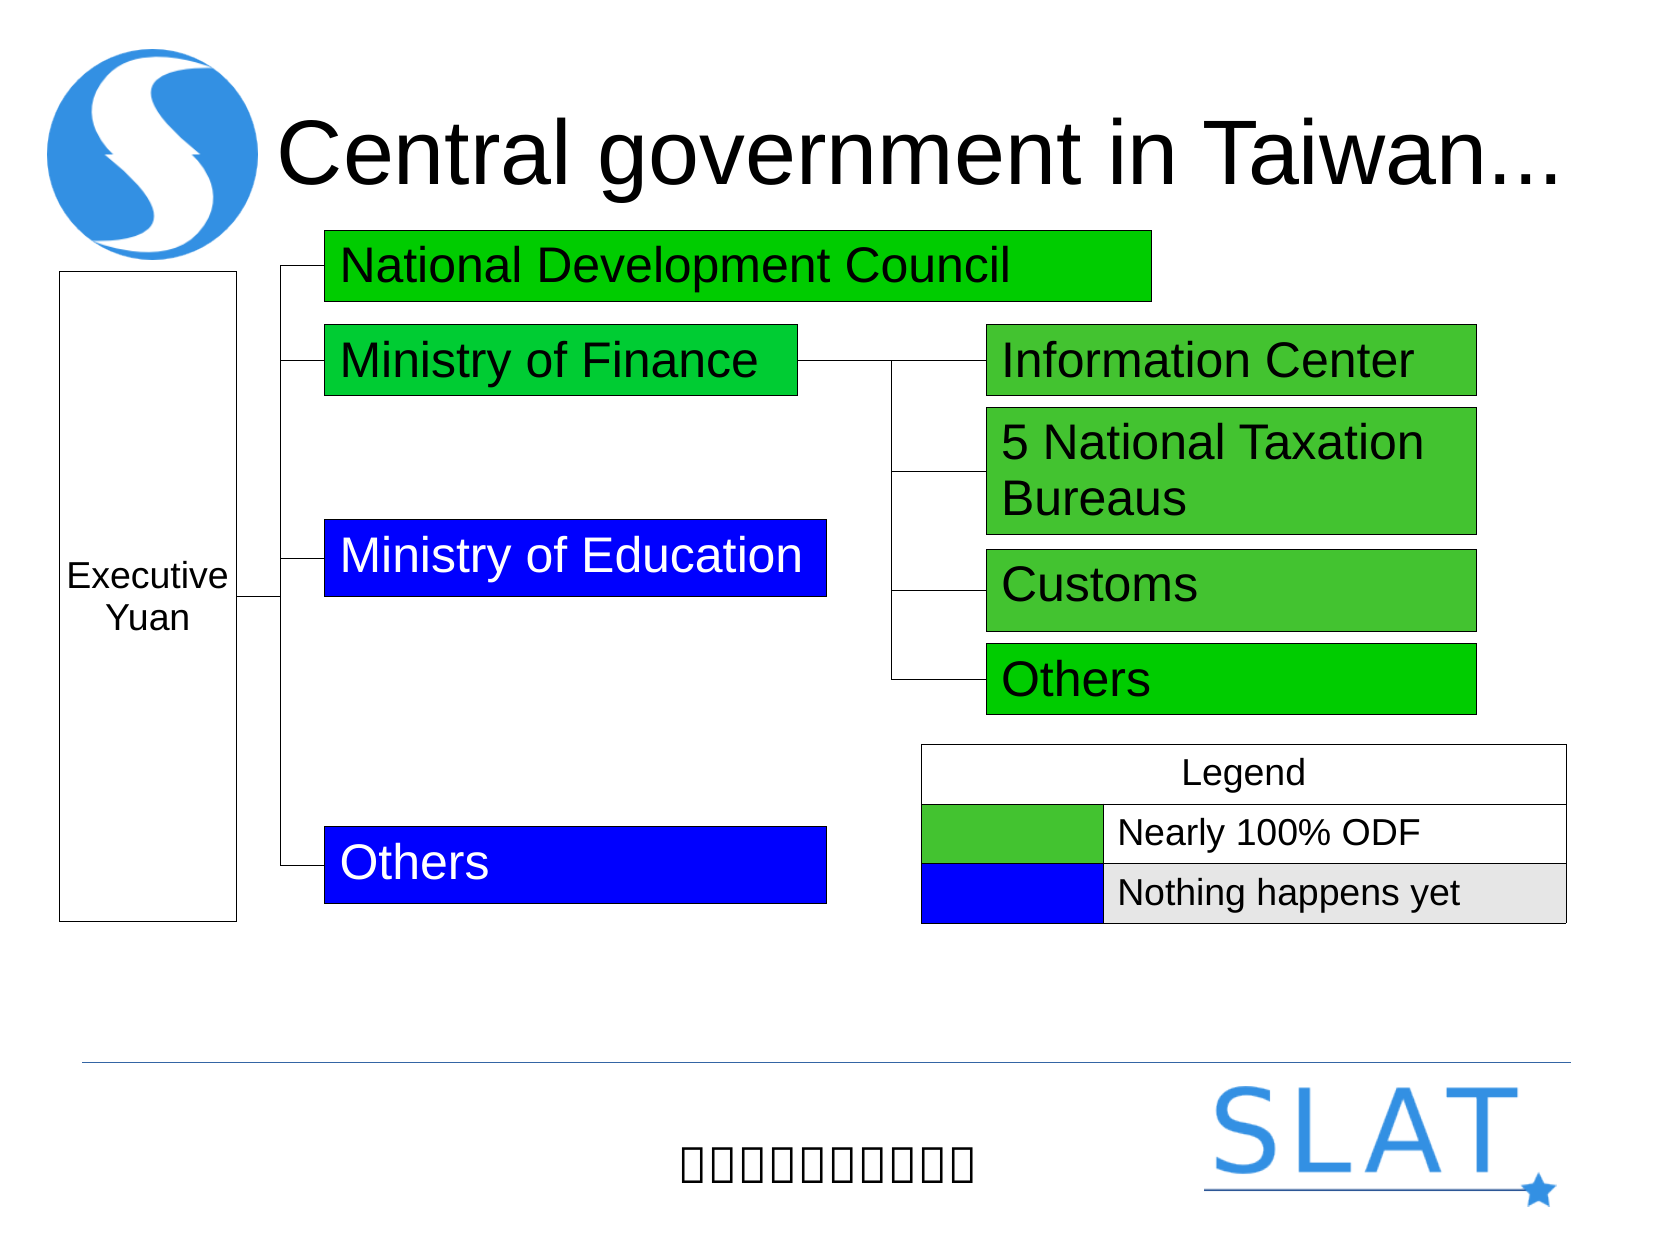

# Central government in Taiwan...
National Development Council
Executive
Yuan
Ministry of Finance
Information Center
5 National Taxation Bureaus
Ministry of Education
Customs
Others
| Legend | |
| --- | --- |
| | Nearly 100% ODF |
| | Nothing happens yet |
Others
LibreOffice Brno 2016 Conference Presentation